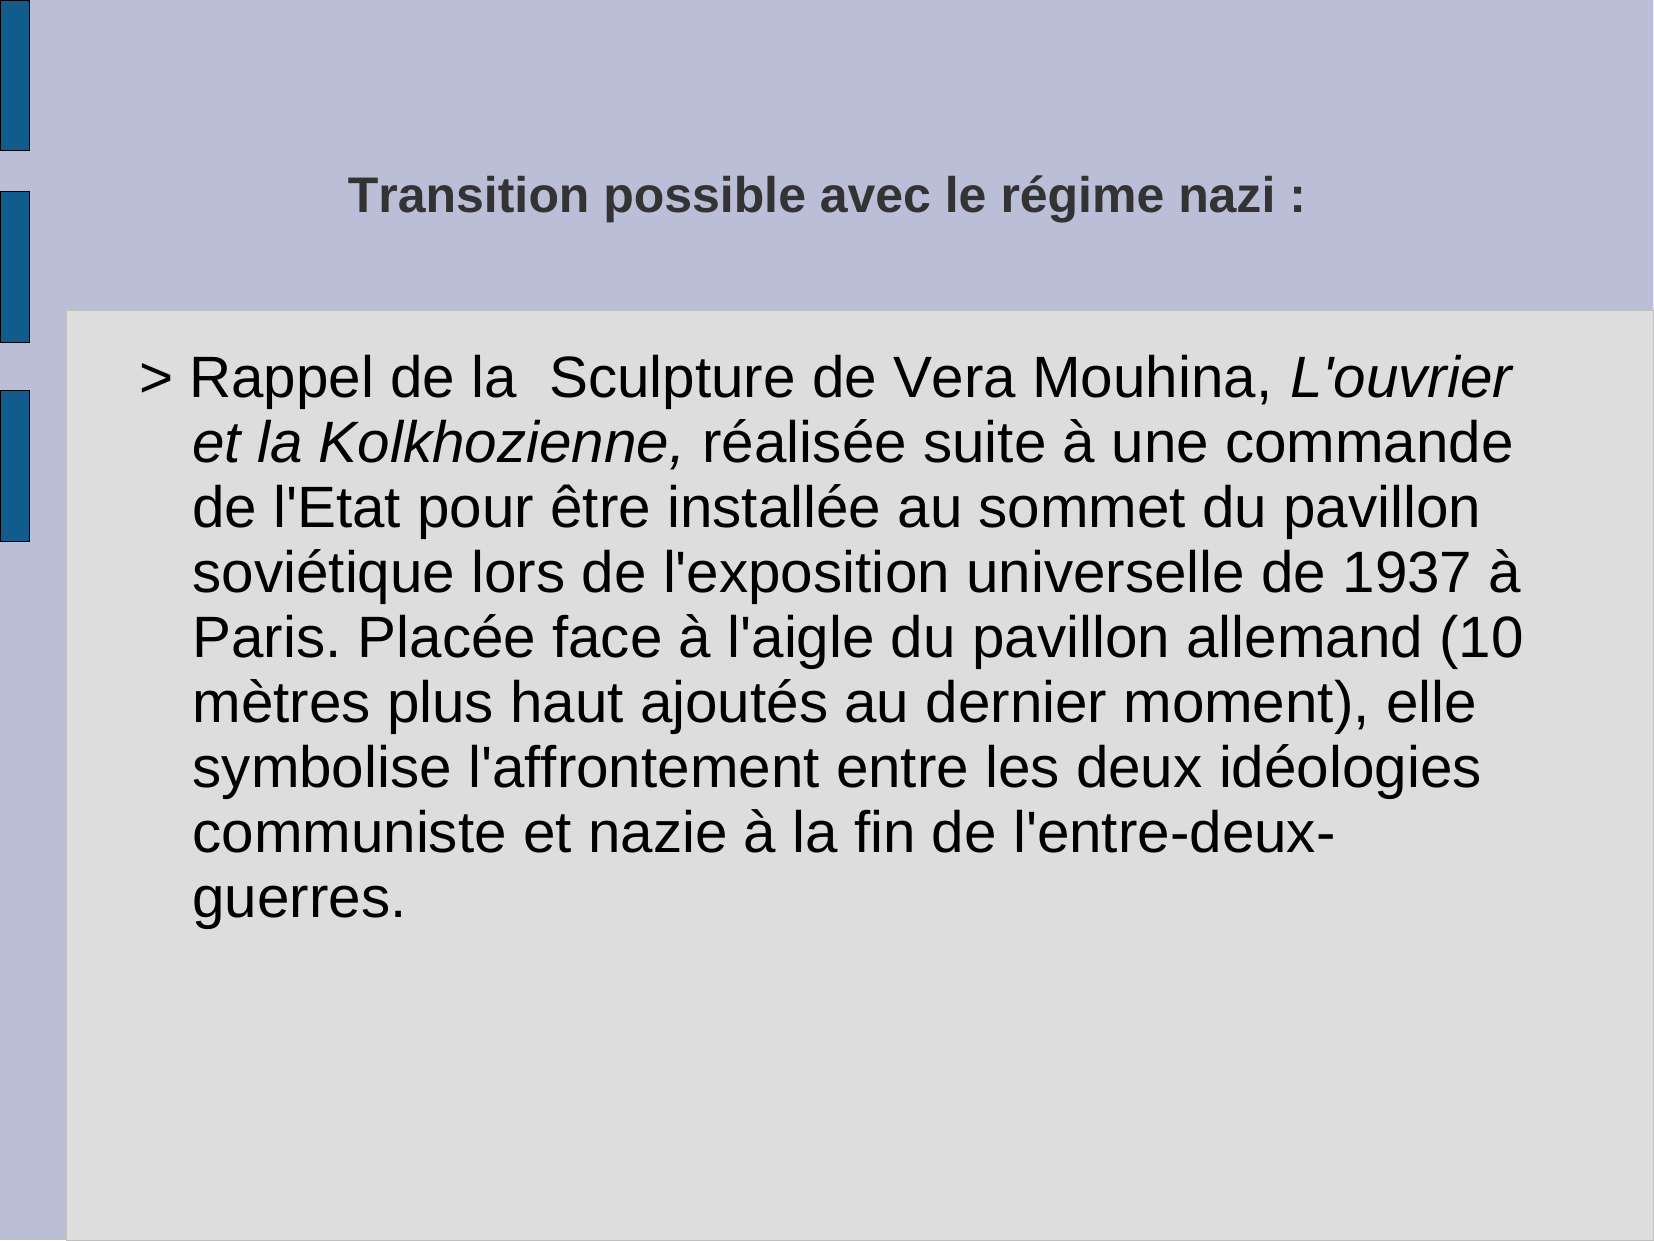

# Transition possible avec le régime nazi :
> Rappel de la Sculpture de Vera Mouhina, L'ouvrier et la Kolkhozienne, réalisée suite à une commande de l'Etat pour être installée au sommet du pavillon soviétique lors de l'exposition universelle de 1937 à Paris. Placée face à l'aigle du pavillon allemand (10 mètres plus haut ajoutés au dernier moment), elle symbolise l'affrontement entre les deux idéologies communiste et nazie à la fin de l'entre-deux-guerres.